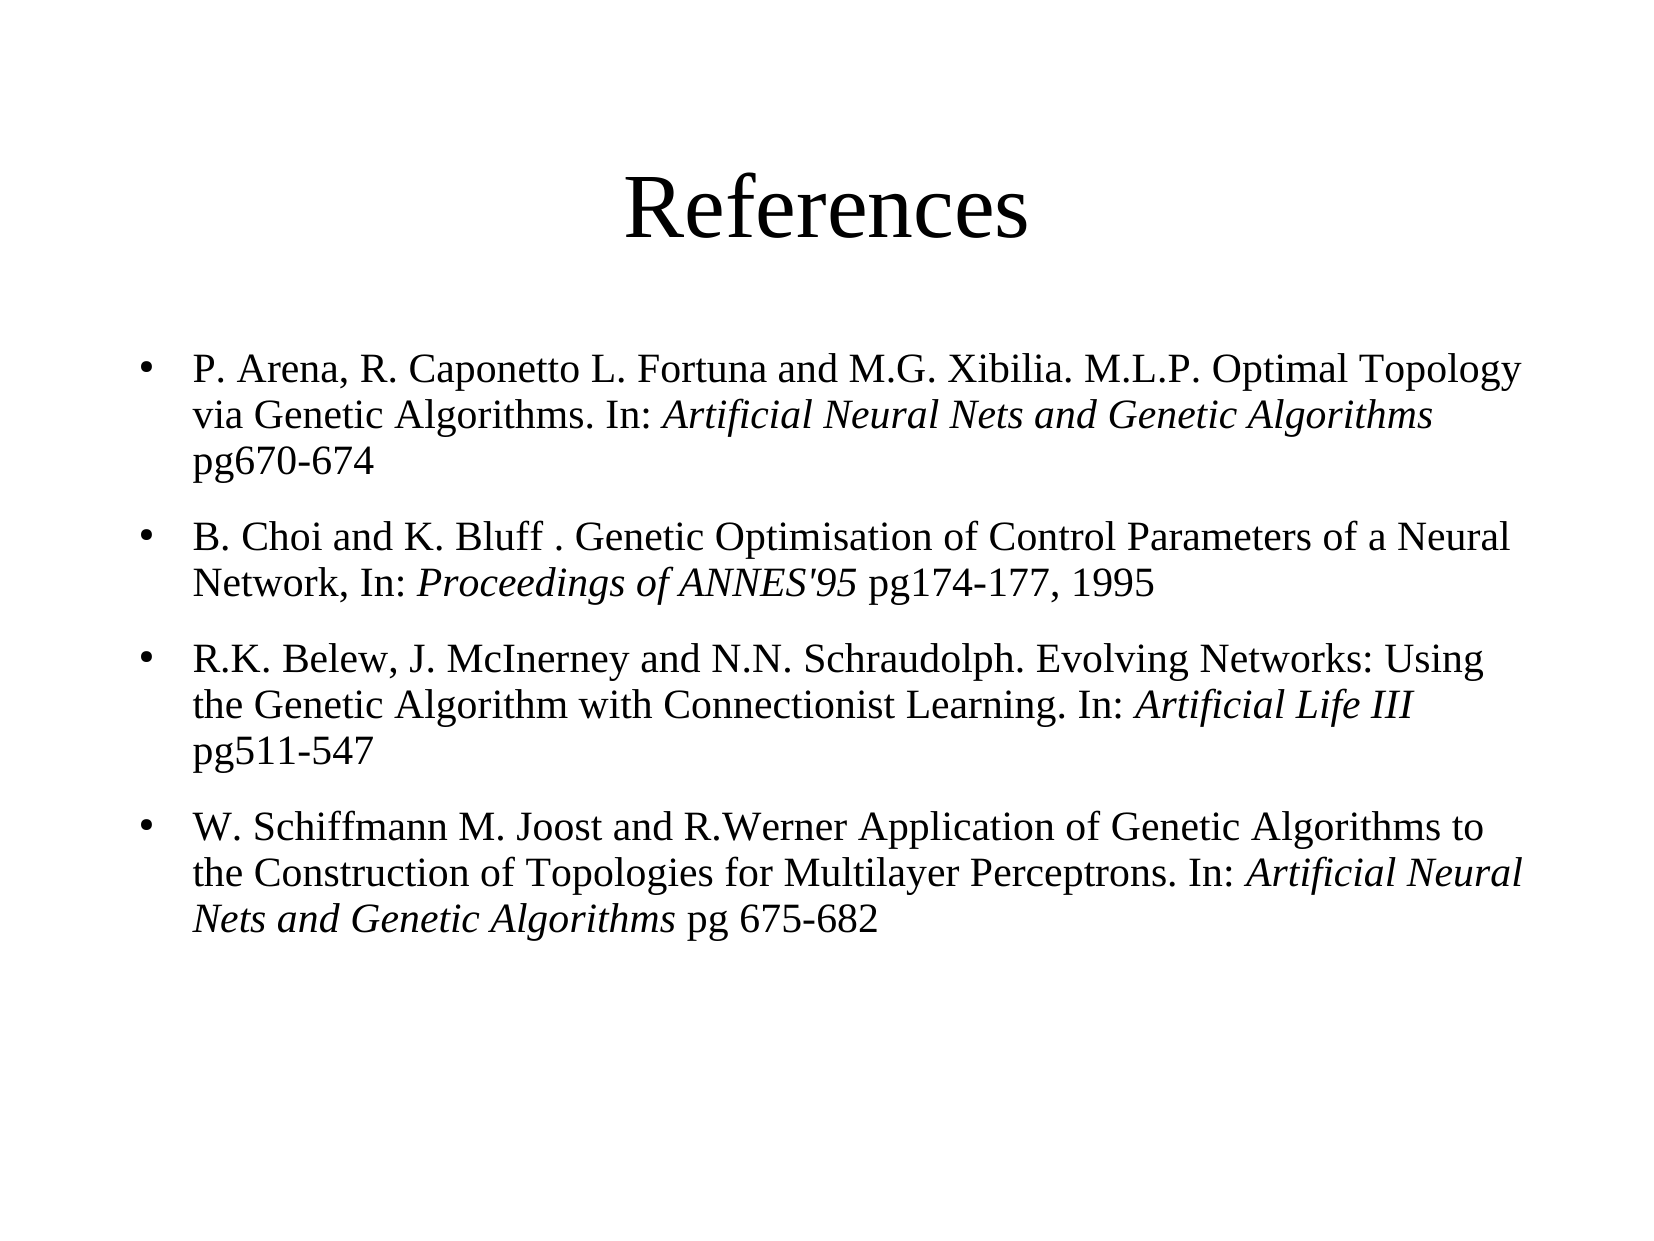

# References
P. Arena, R. Caponetto L. Fortuna and M.G. Xibilia. M.L.P. Optimal Topology via Genetic Algorithms. In: Artificial Neural Nets and Genetic Algorithms pg670-674
B. Choi and K. Bluff . Genetic Optimisation of Control Parameters of a Neural Network, In: Proceedings of ANNES'95 pg174-177, 1995
R.K. Belew, J. McInerney and N.N. Schraudolph. Evolving Networks: Using the Genetic Algorithm with Connectionist Learning. In: Artificial Life III pg511-547
W. Schiffmann M. Joost and R.Werner Application of Genetic Algorithms to the Construction of Topologies for Multilayer Perceptrons. In: Artificial Neural Nets and Genetic Algorithms pg 675-682